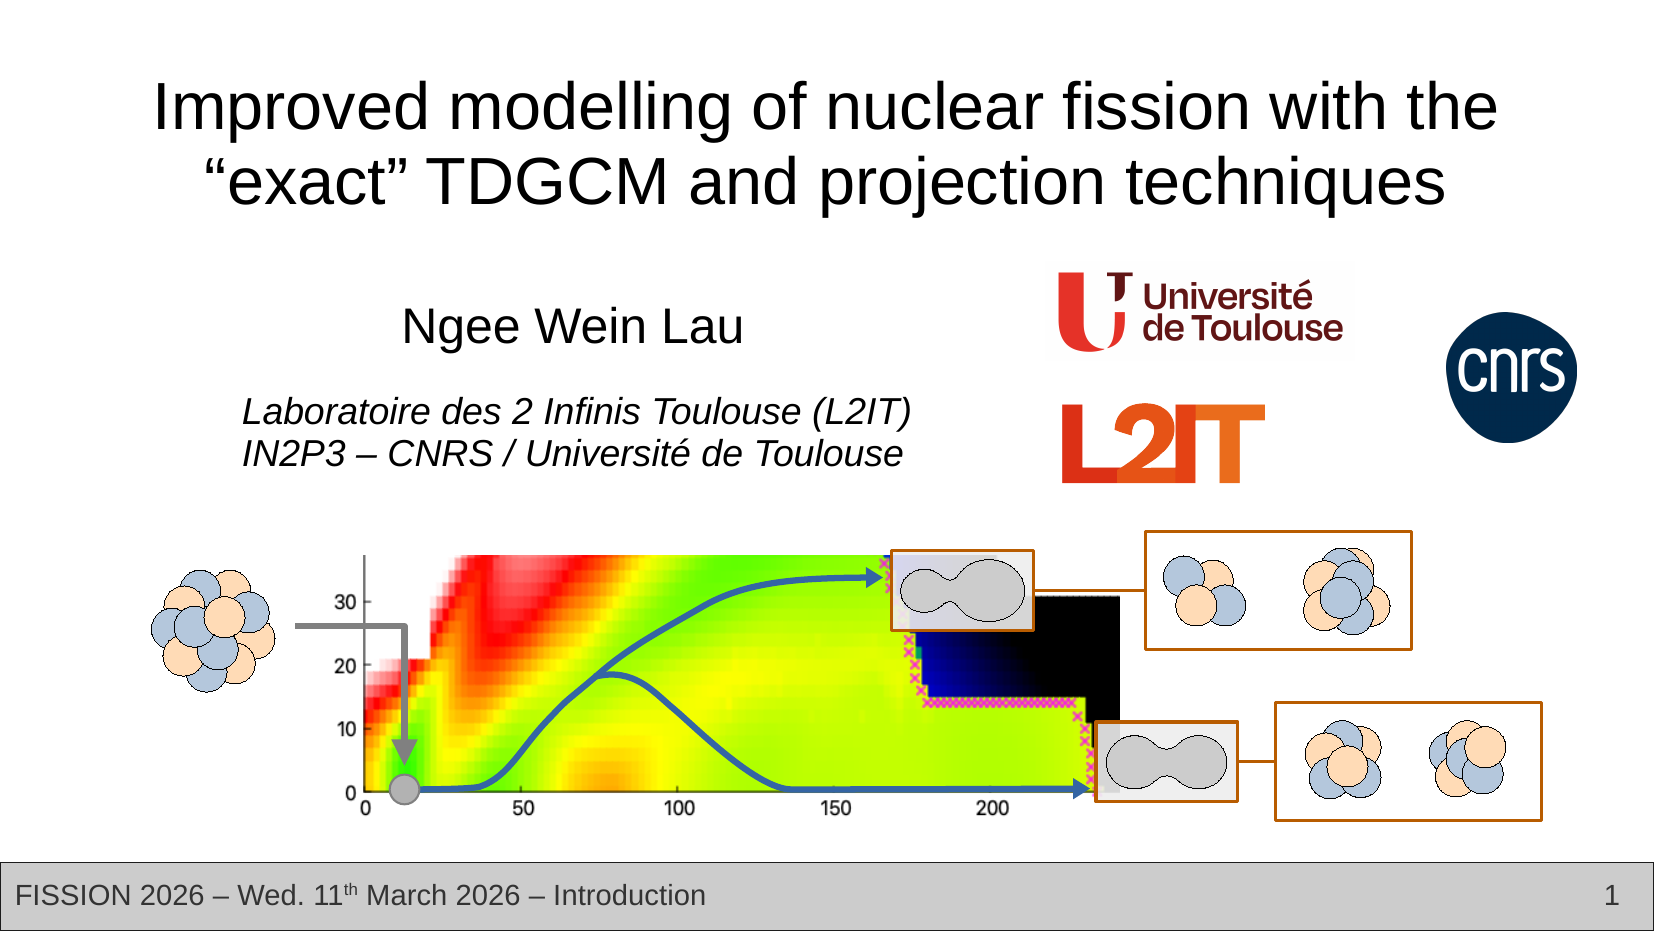

# Improved modelling of nuclear fission with the “exact” TDGCM and projection techniques
Ngee Wein Lau
Laboratoire des 2 Infinis Toulouse (L2IT)
IN2P3 – CNRS / Université de Toulouse
FISSION 2026 – Wed. 11th March 2026 – Introduction